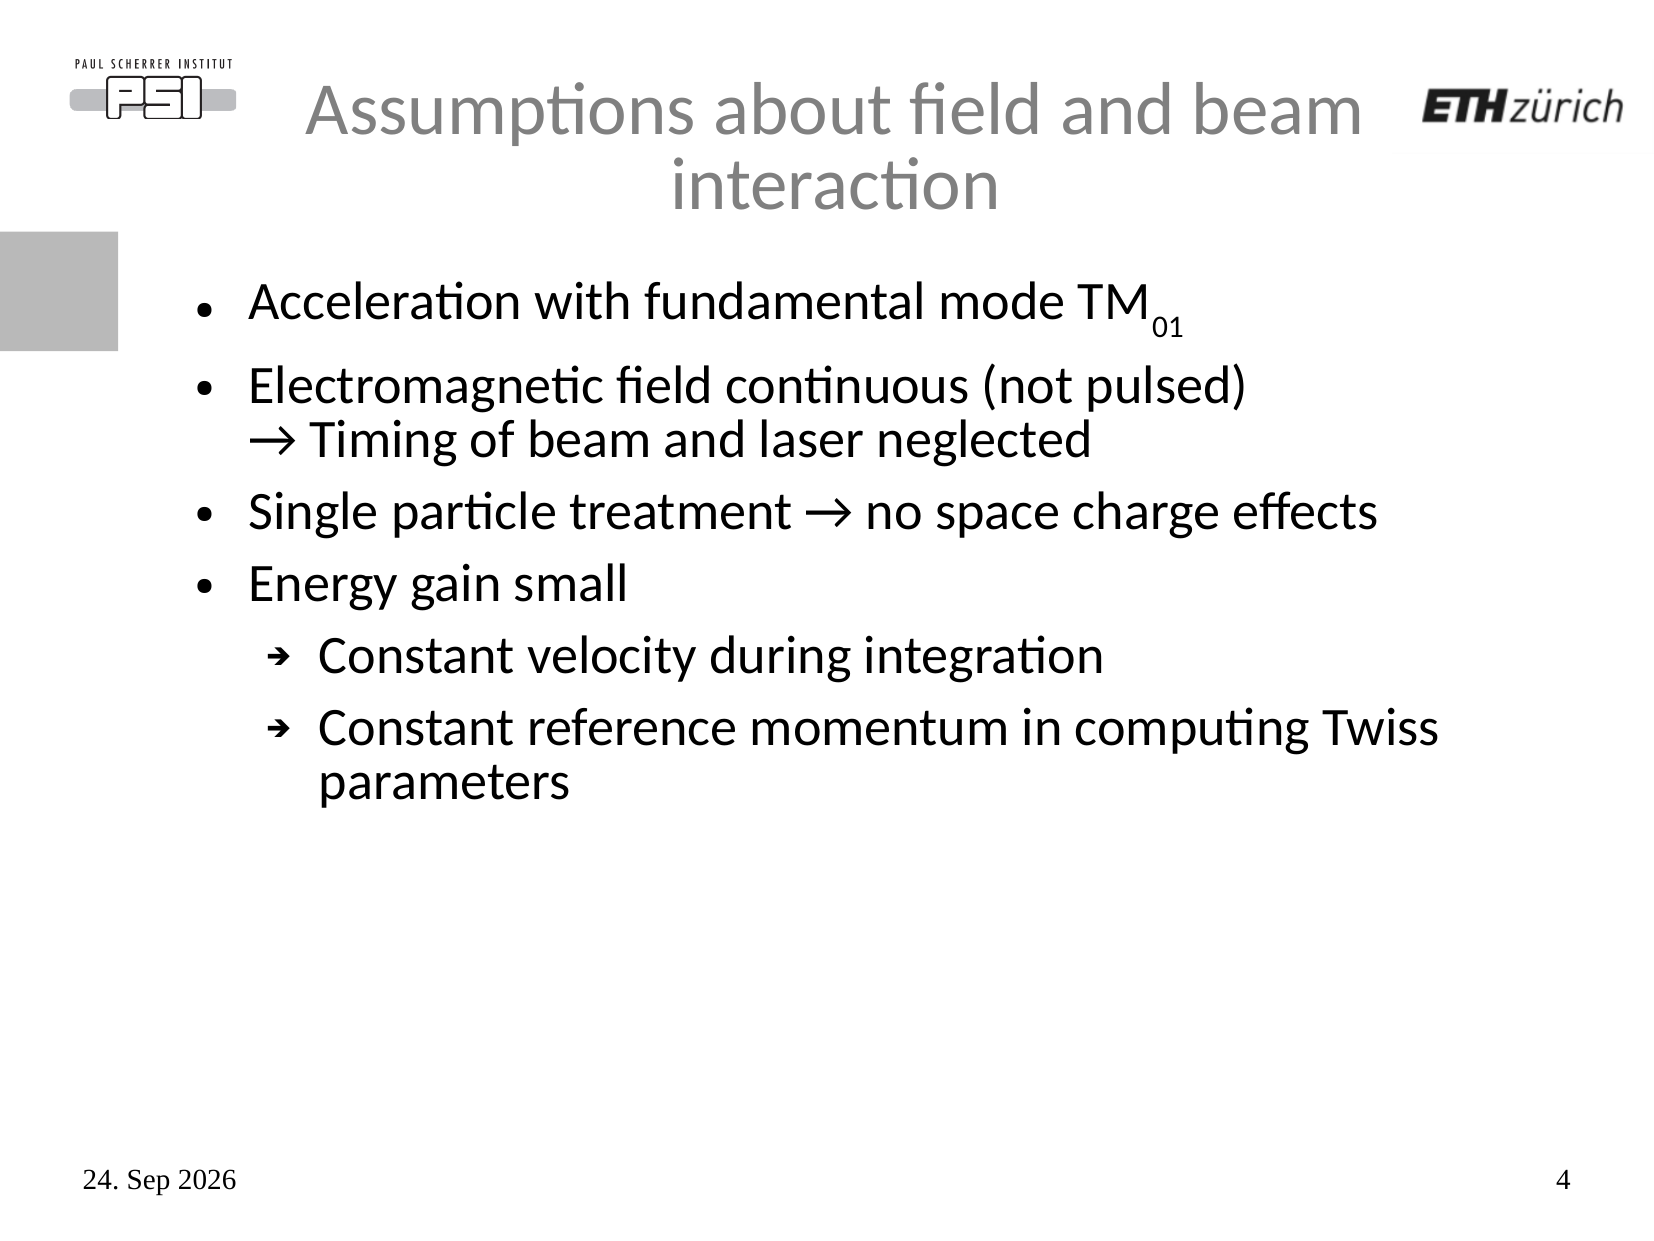

# Assumptions about field and beam interaction
Acceleration with fundamental mode TM01
Electromagnetic field continuous (not pulsed)
→ Timing of beam and laser neglected
Single particle treatment → no space charge effects
Energy gain small
Constant velocity during integration
Constant reference momentum in computing Twiss parameters
4